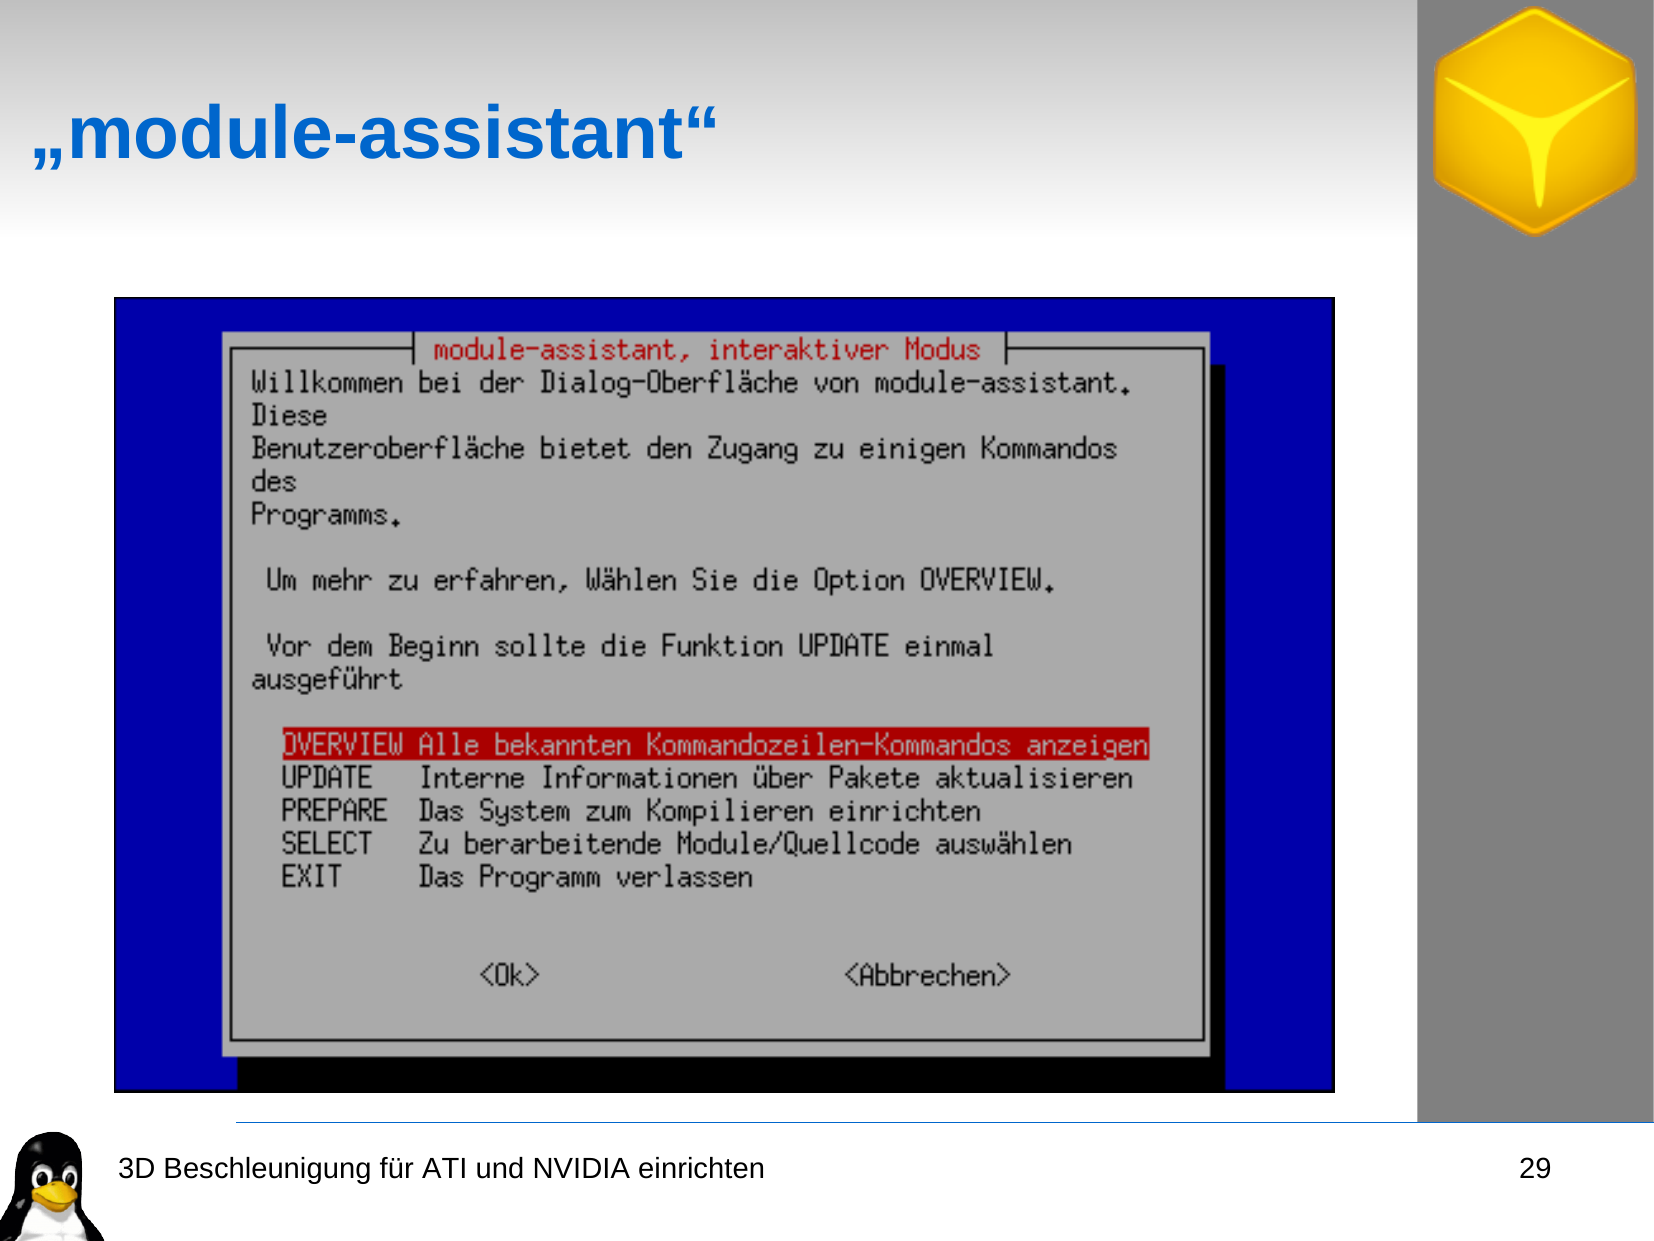

# „module-assistant“
3D Beschleunigung für ATI und NVIDIA einrichten
29